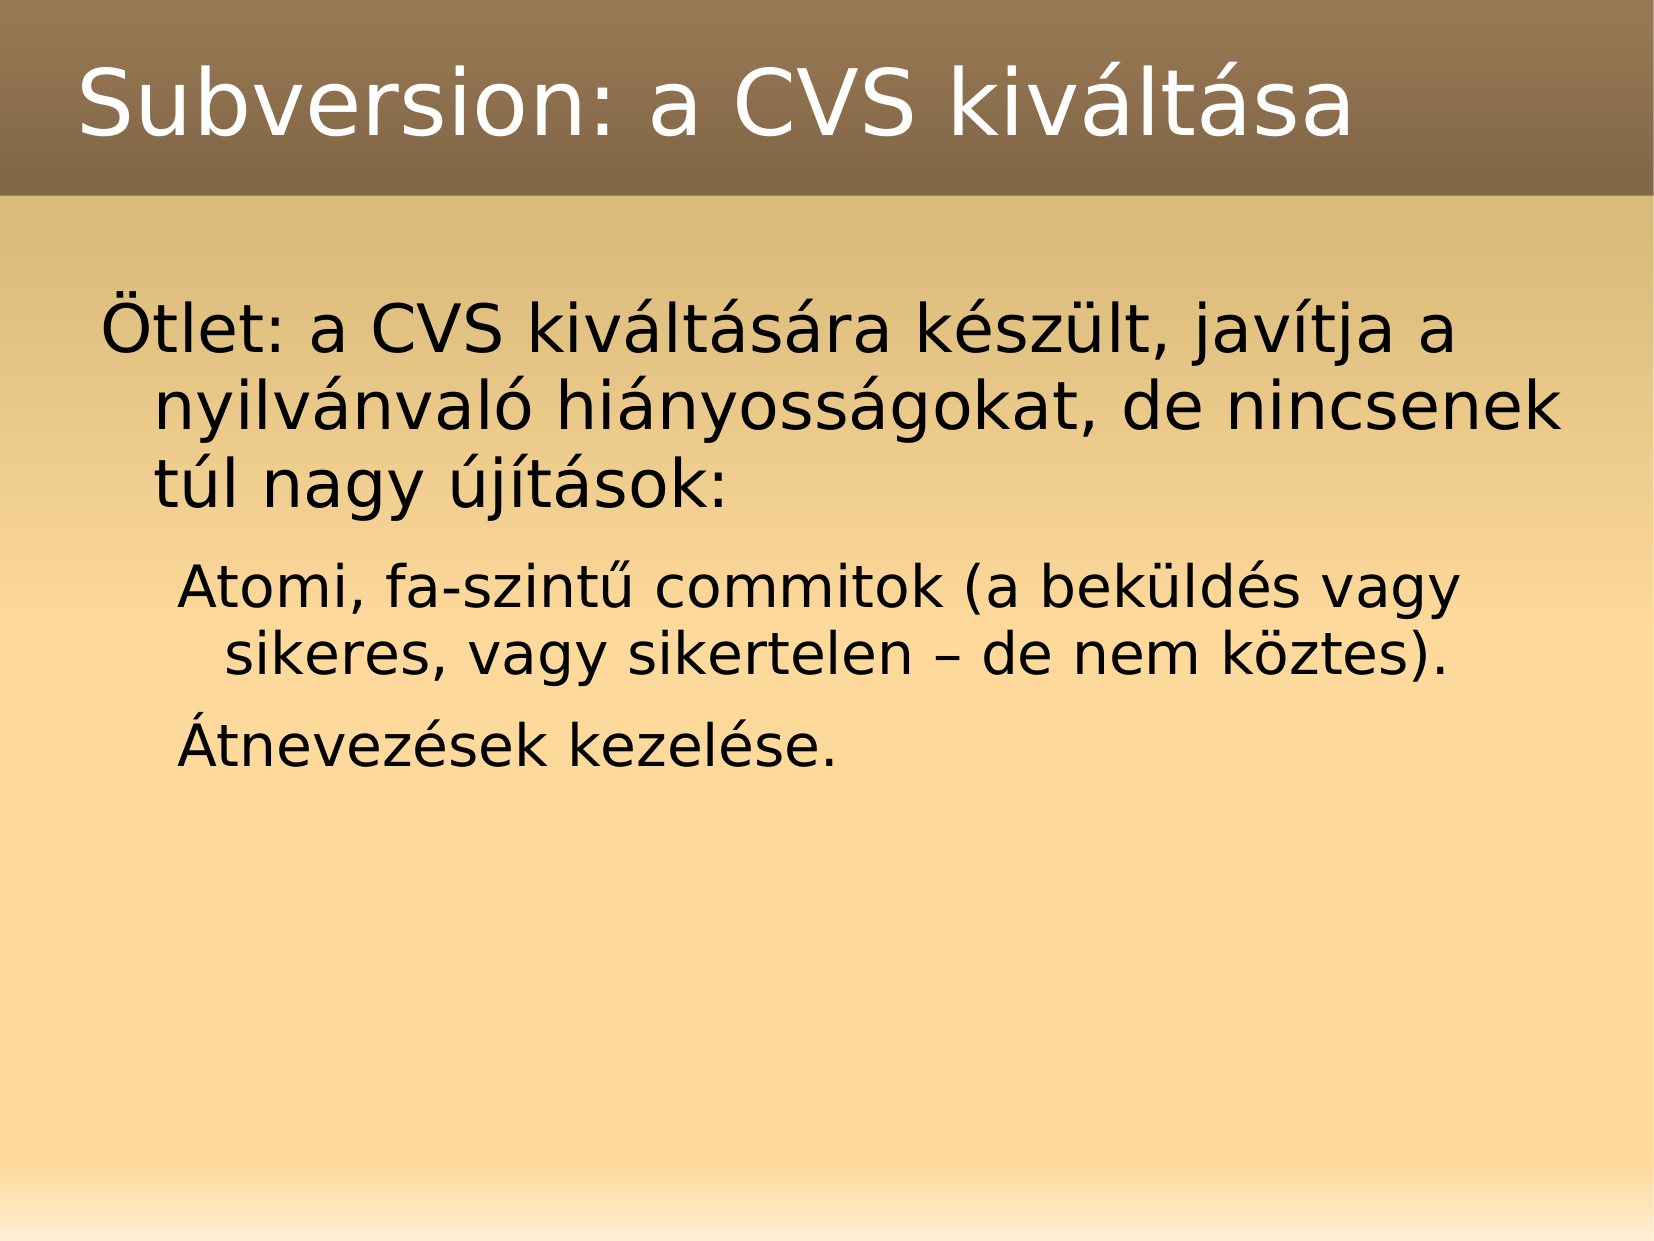

# Subversion: a CVS kiváltása
Ötlet: a CVS kiváltására készült, javítja a nyilvánvaló hiányosságokat, de nincsenek túl nagy újítások:
Atomi, fa-szintű commitok (a beküldés vagy sikeres, vagy sikertelen – de nem köztes).
Átnevezések kezelése.